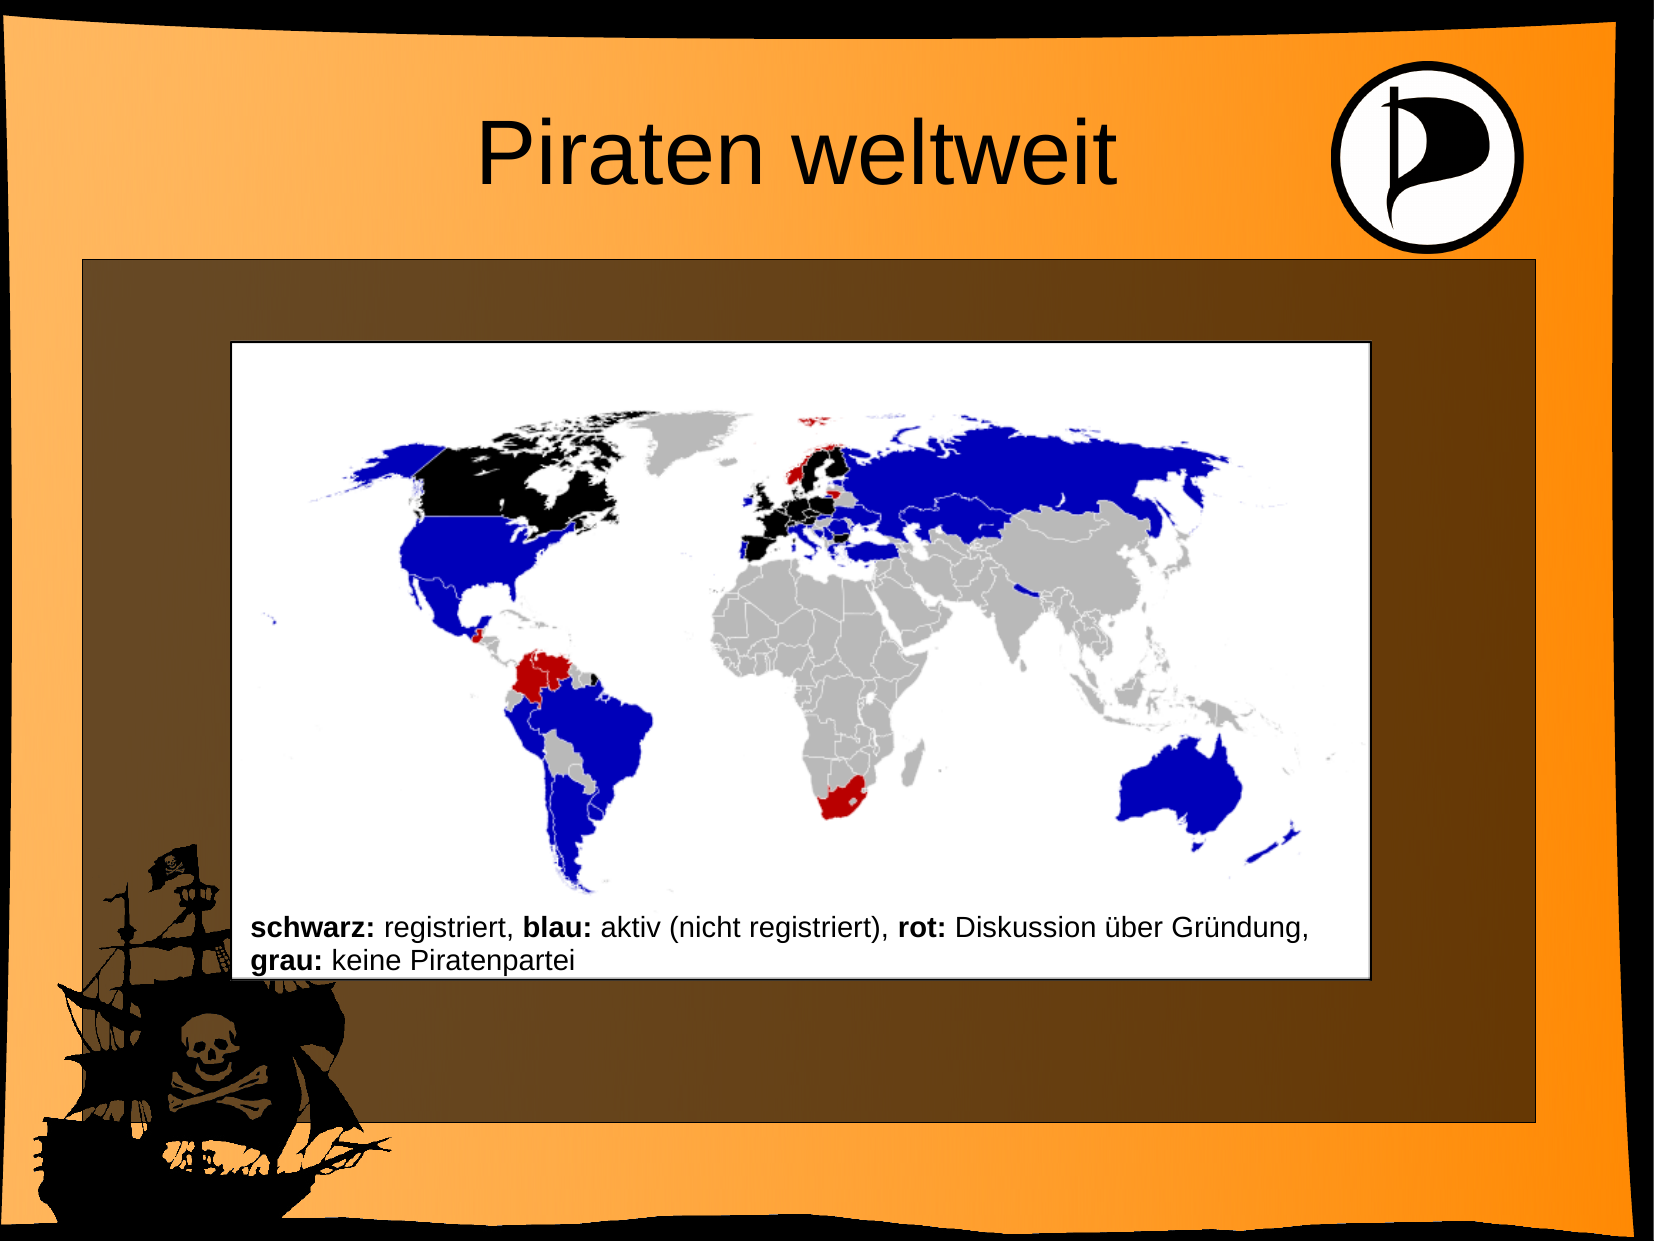

# Piraten weltweit
schwarz: registriert, blau: aktiv (nicht registriert), rot: Diskussion über Gründung,
grau: keine Piratenpartei